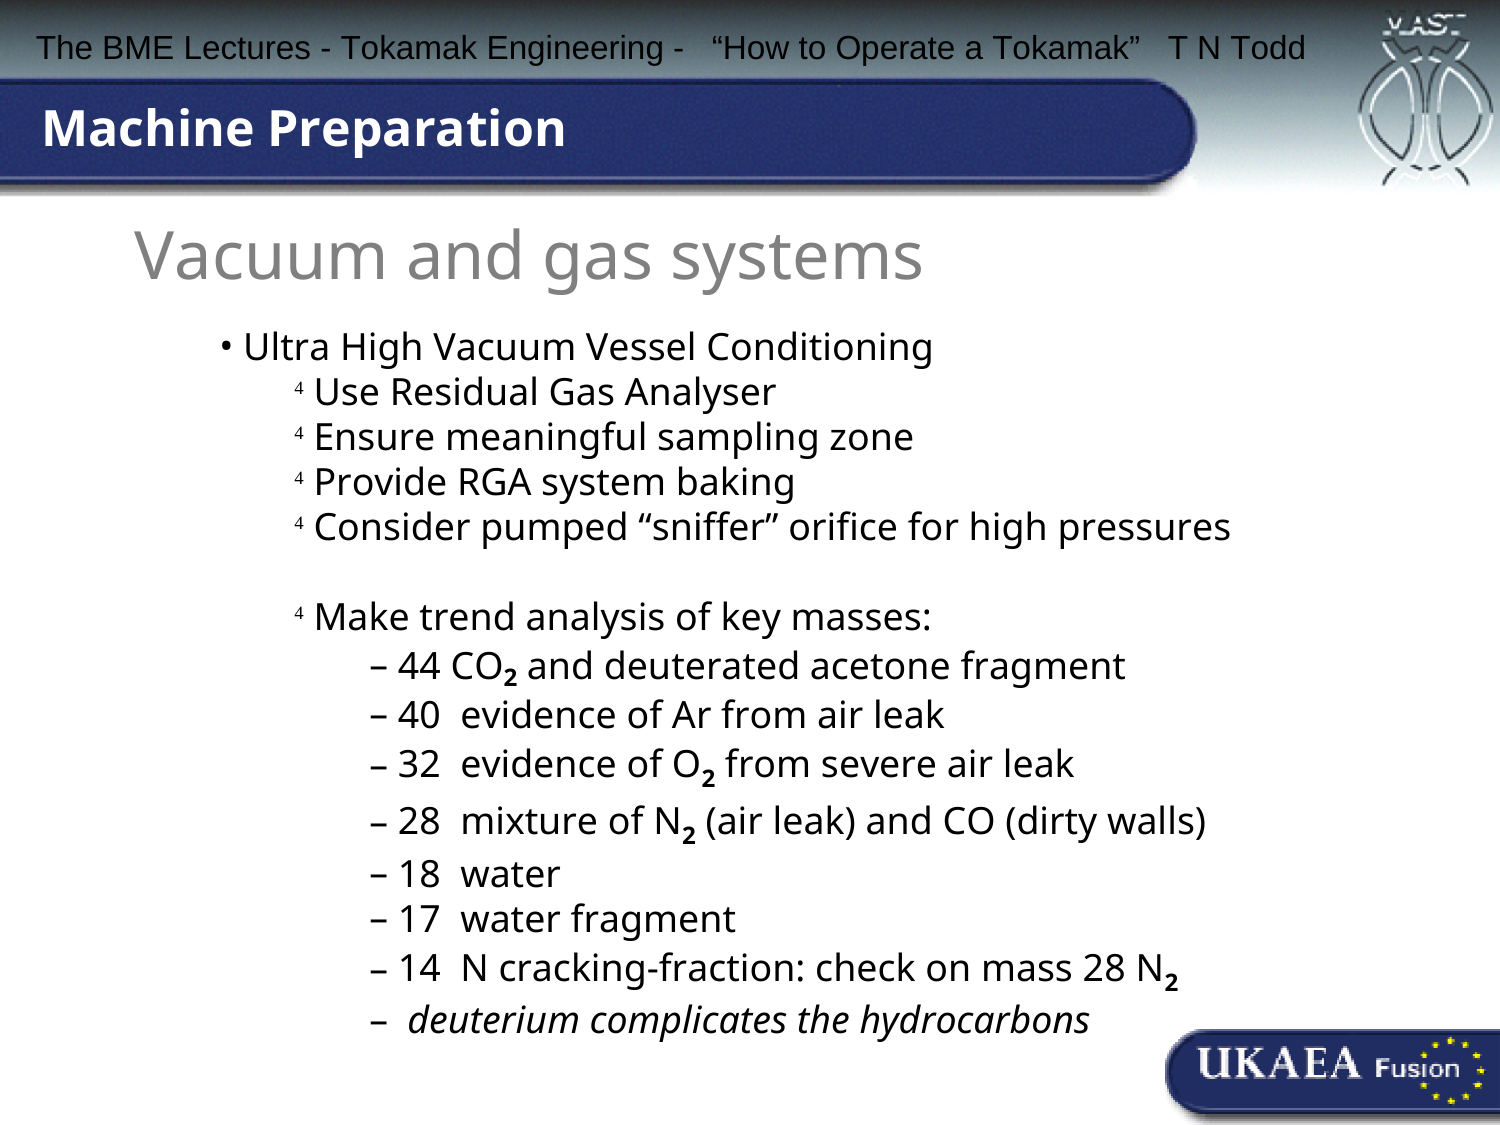

Machine Preparation
The BME Lectures - Tokamak Engineering - “How to Operate a Tokamak” T N Todd
Vacuum and gas systems
 Ultra High Vacuum Vessel Conditioning
 Use Residual Gas Analyser
 Ensure meaningful sampling zone
 Provide RGA system baking
 Consider pumped “sniffer” orifice for high pressures
 Make trend analysis of key masses:
 44 CO2 and deuterated acetone fragment
 40 evidence of Ar from air leak
 32 evidence of O2 from severe air leak
 28 mixture of N2 (air leak) and CO (dirty walls)
 18 water
 17 water fragment
 14 N cracking-fraction: check on mass 28 N2
 deuterium complicates the hydrocarbons